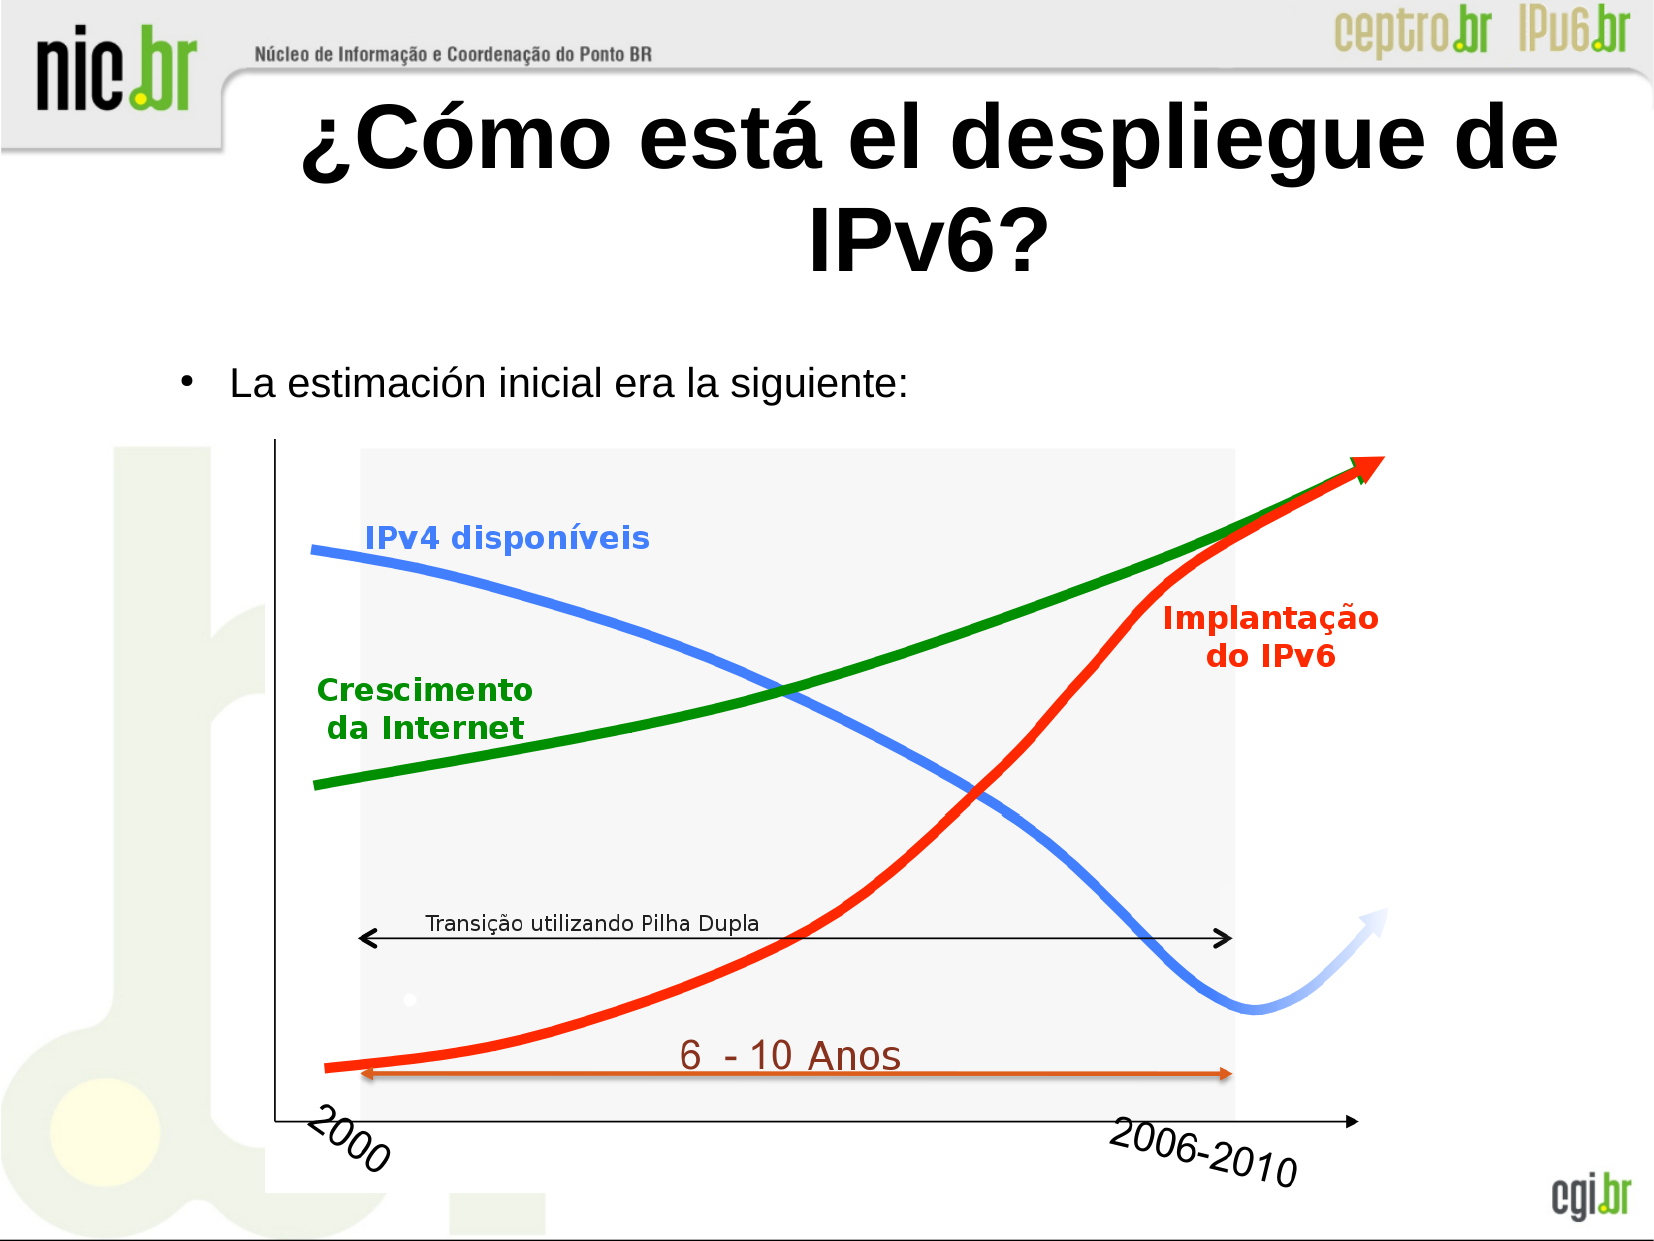

¿Cómo está el despliegue de IPv6?
La estimación inicial era la siguiente: